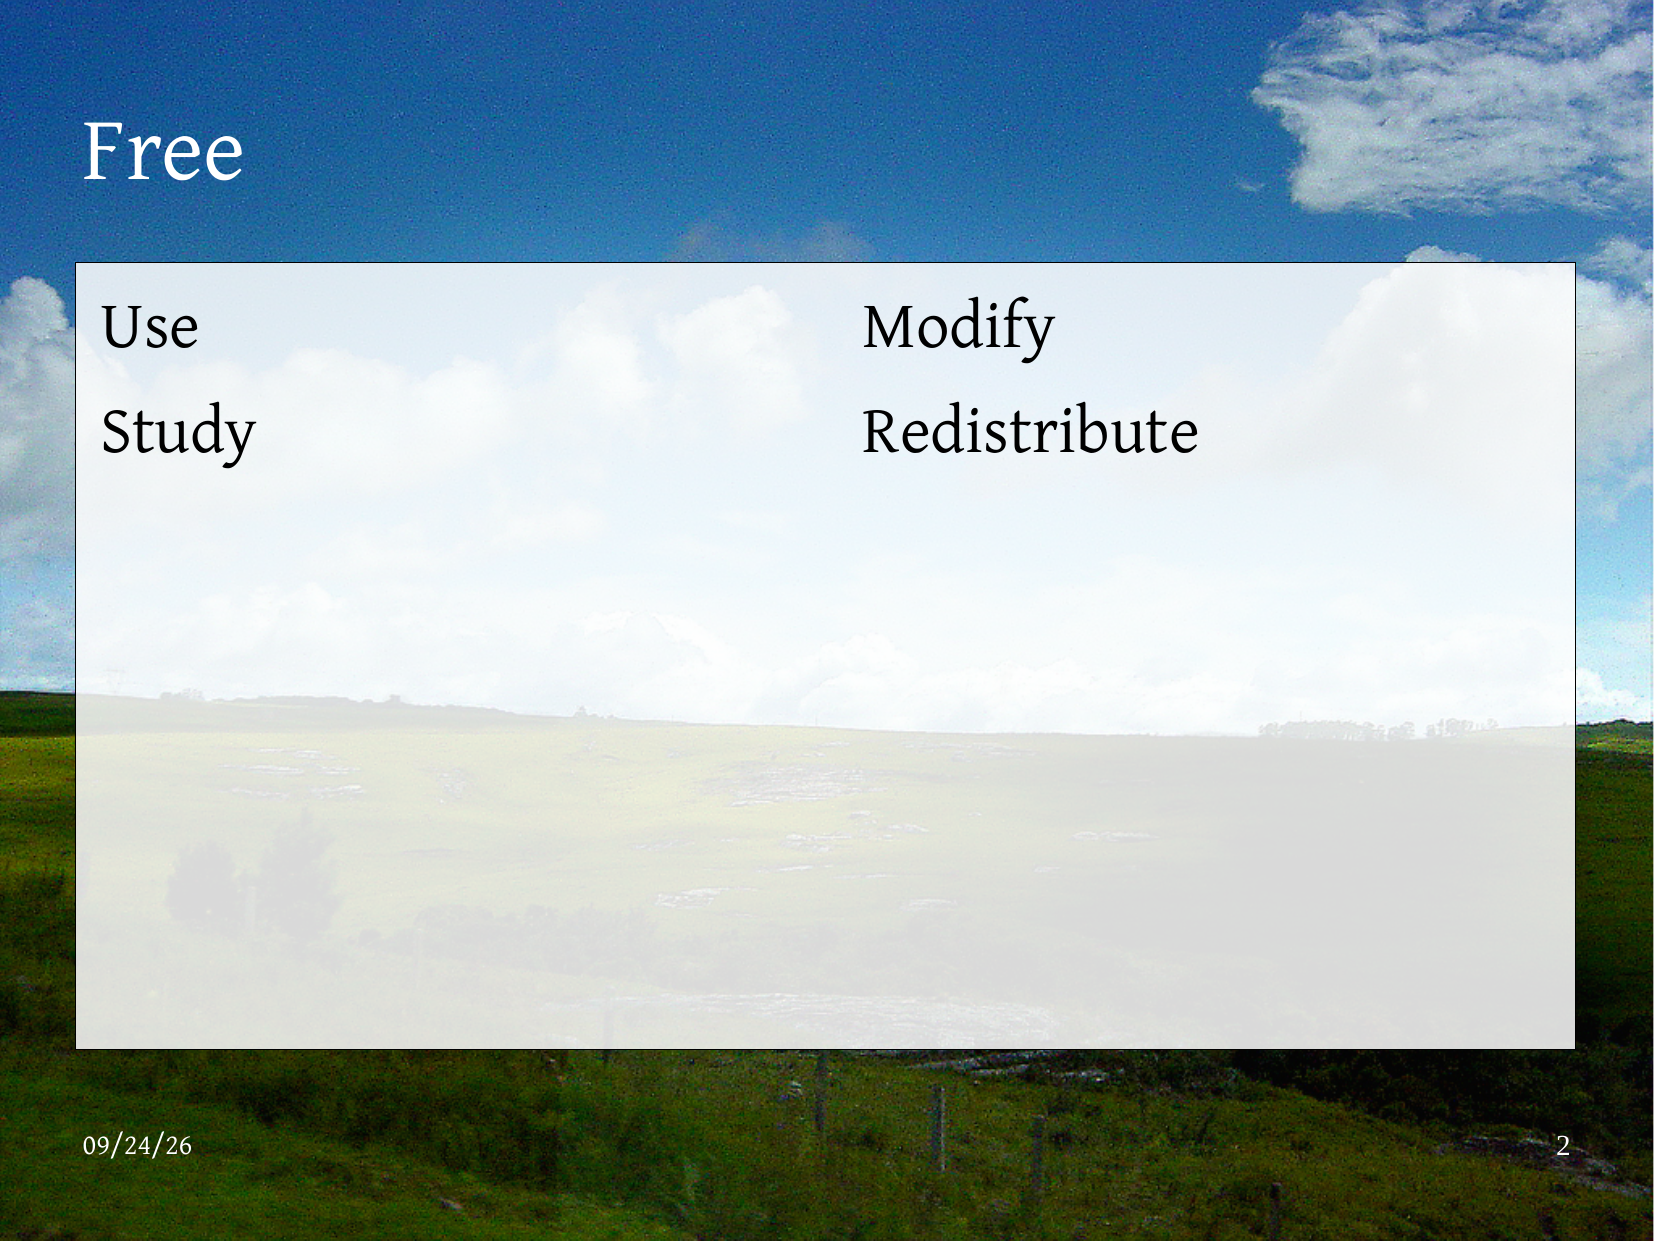

# Free
Use
Study
Modify
Redistribute
2